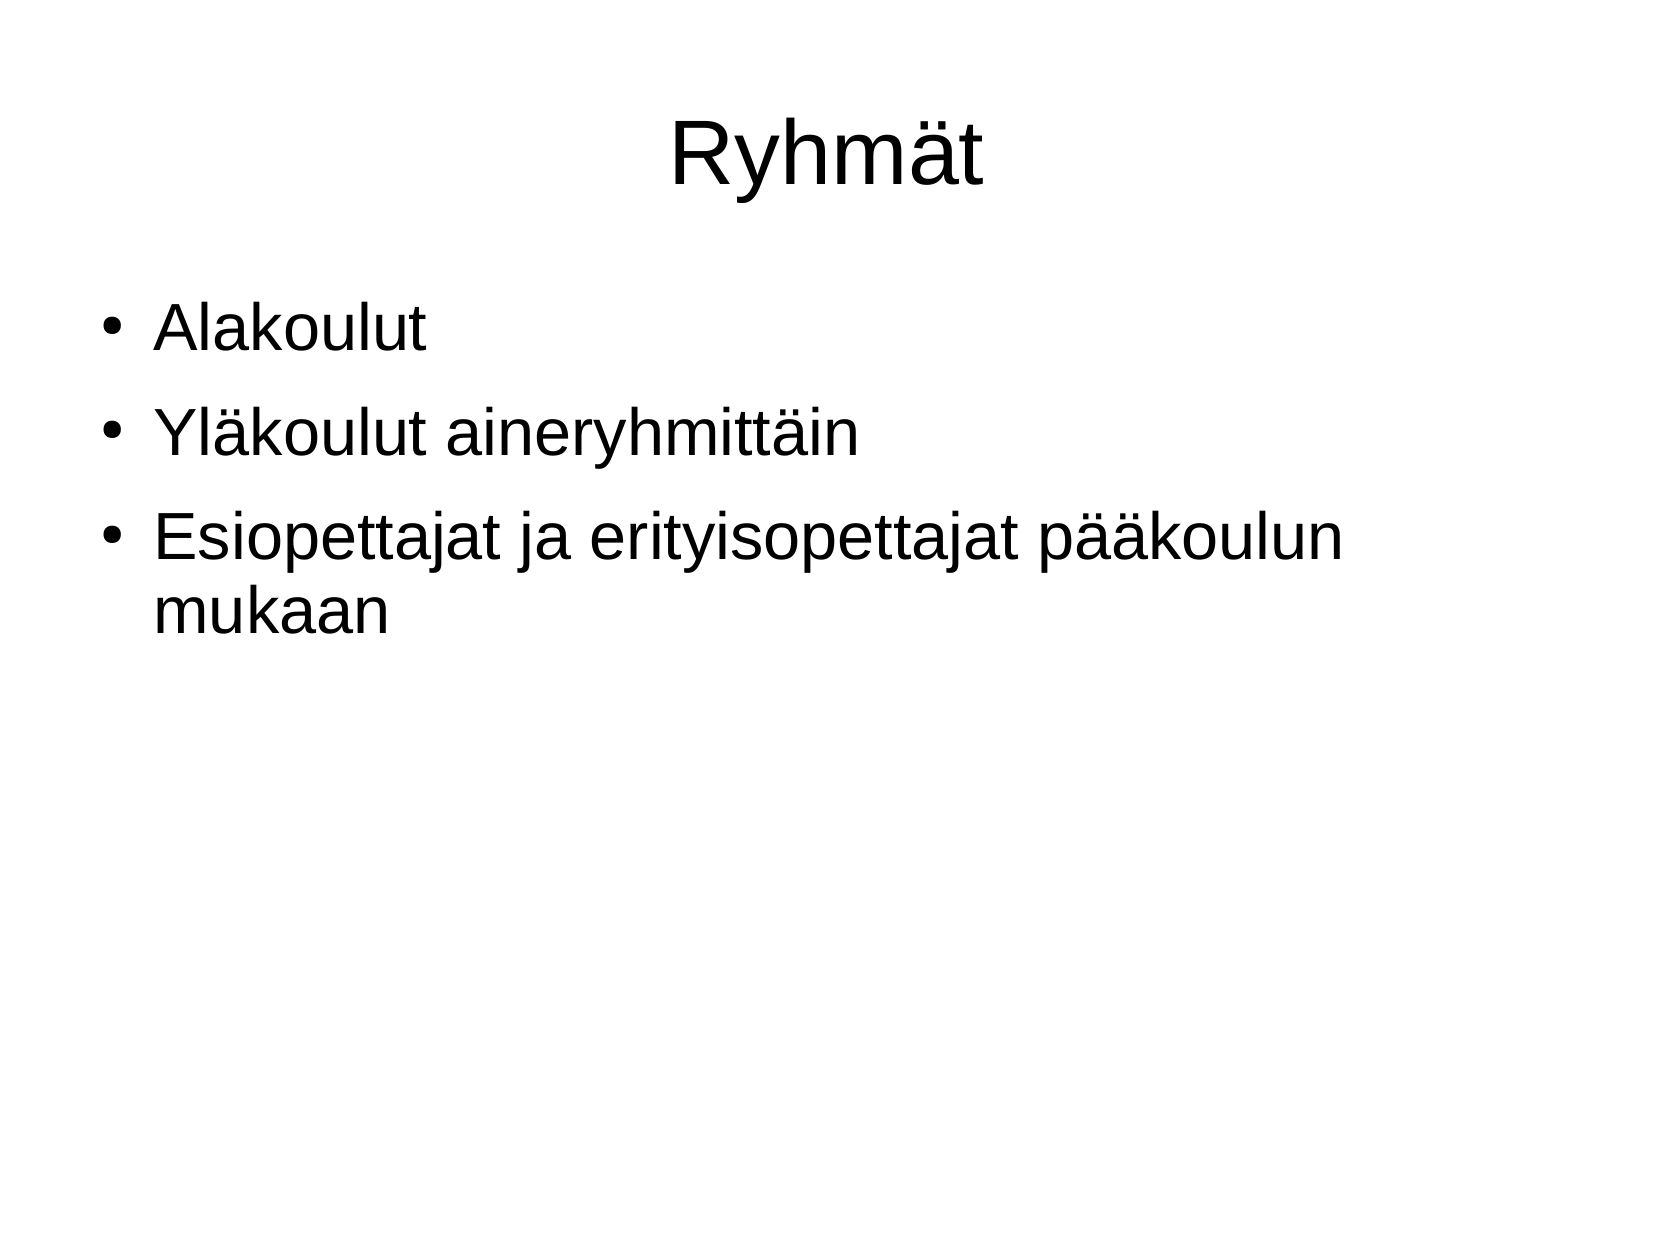

# Ryhmät
Alakoulut
Yläkoulut aineryhmittäin
Esiopettajat ja erityisopettajat pääkoulun mukaan